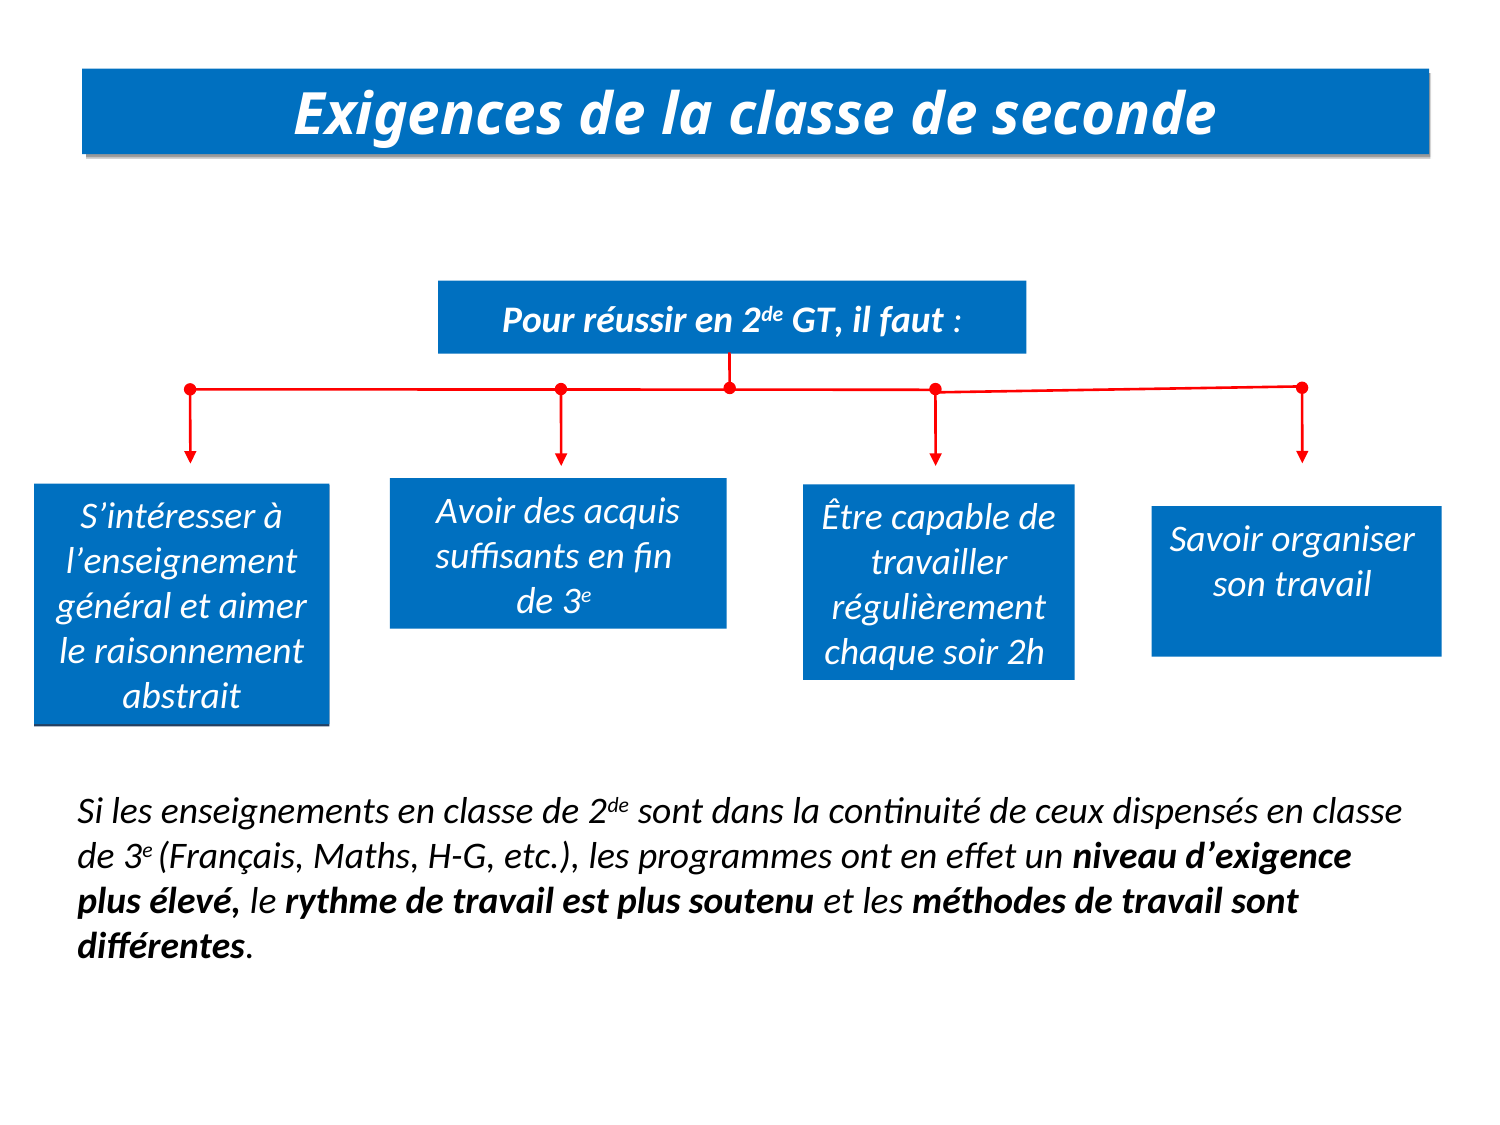

Exigences de la classe de seconde
Pour réussir en 2de GT, il faut :
Avoir des acquis suffisants en fin
de 3e
S’intéresser à l’enseignement général et aimer le raisonnement abstrait
Être capable de travailler régulièrement chaque soir 2h
Savoir organiser
son travail
Si les enseignements en classe de 2de sont dans la continuité de ceux dispensés en classe de 3e (Français, Maths, H-G, etc.), les programmes ont en effet un niveau d’exigence
plus élevé, le rythme de travail est plus soutenu et les méthodes de travail sont
différentes.